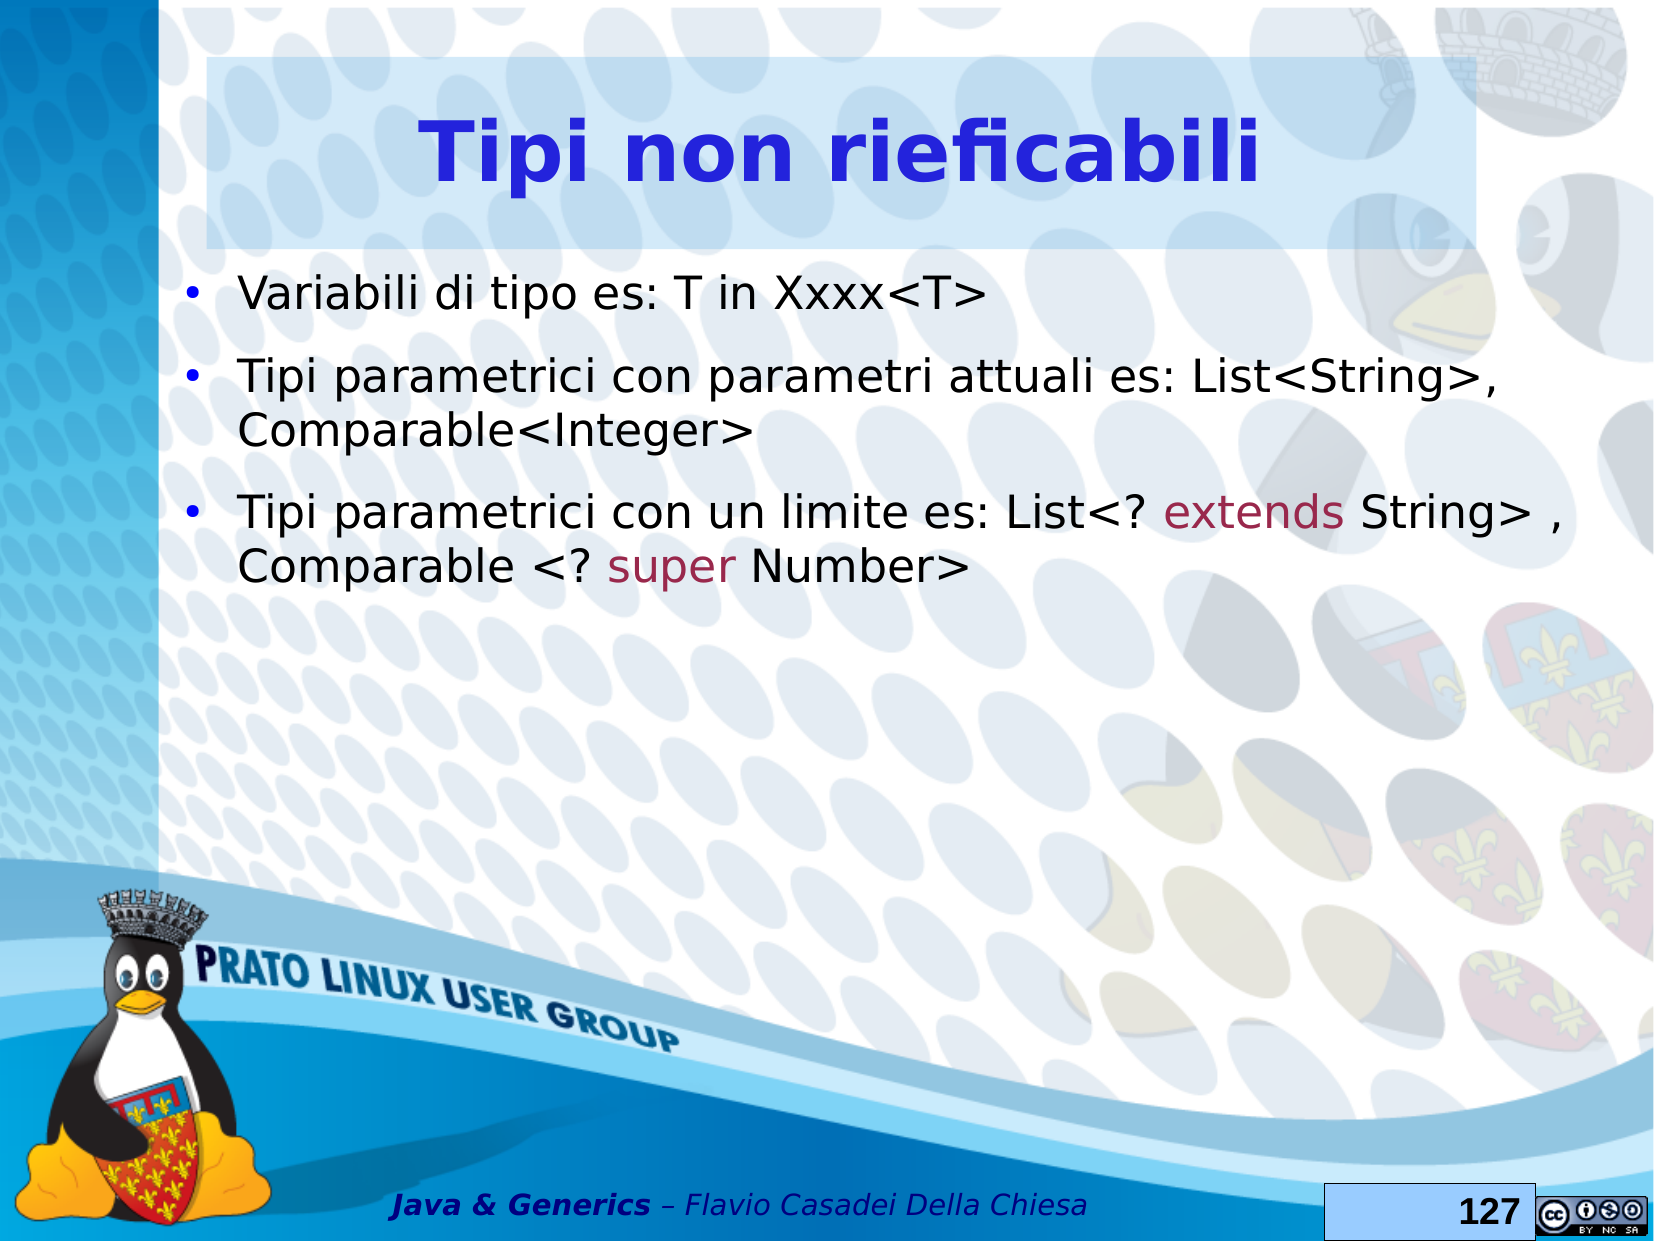

# Tipi non rieficabili
Variabili di tipo es: T in Xxxx<T>
Tipi parametrici con parametri attuali es: List<String>, Comparable<Integer>
Tipi parametrici con un limite es: List<? extends String> , Comparable <? super Number>